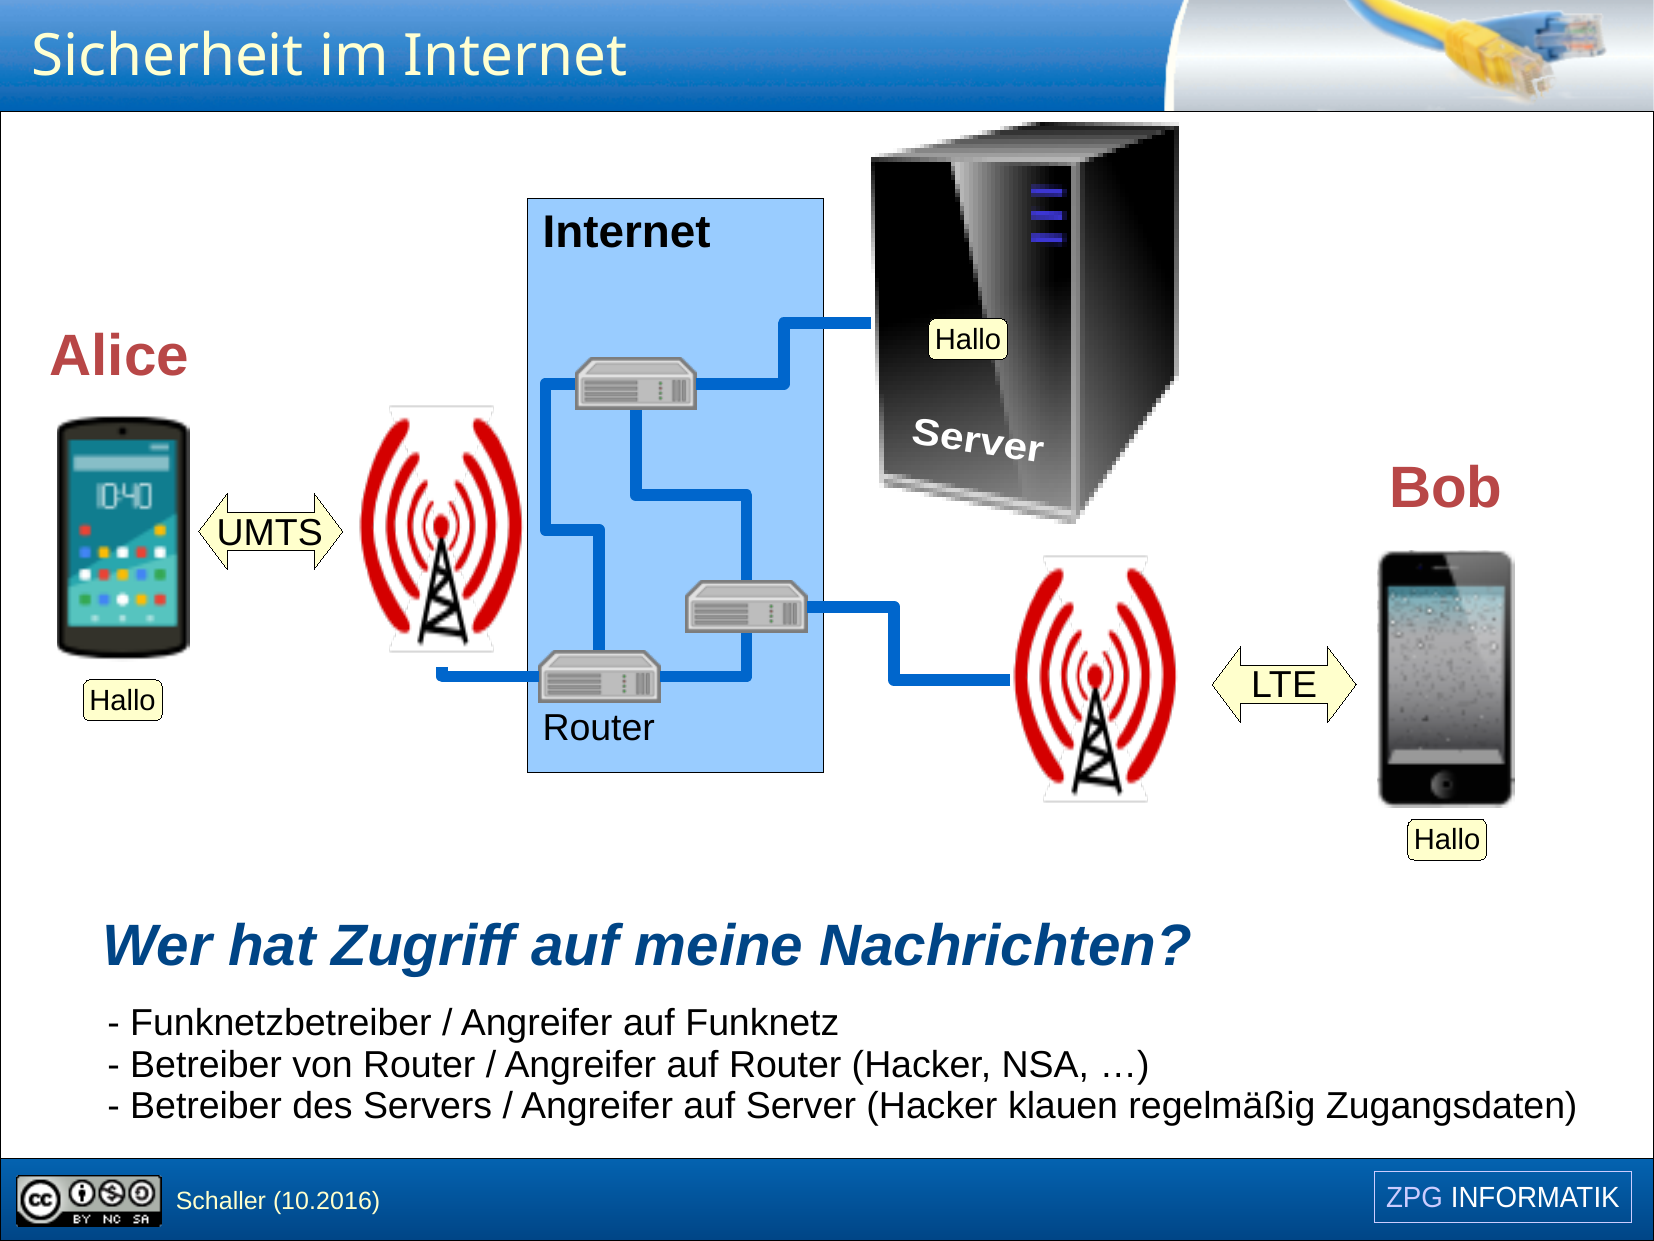

# Sicherheit im Internet
Internet
Alice
Hallo
Server
Server
Bob
UMTS
LTE
Hallo
Router
Hallo
Wer hat Zugriff auf meine Nachrichten?
- Funknetzbetreiber / Angreifer auf Funknetz
- Betreiber von Router / Angreifer auf Router (Hacker, NSA, …)
- Betreiber des Servers / Angreifer auf Server (Hacker klauen regelmäßig Zugangsdaten)
3
23.04.2009